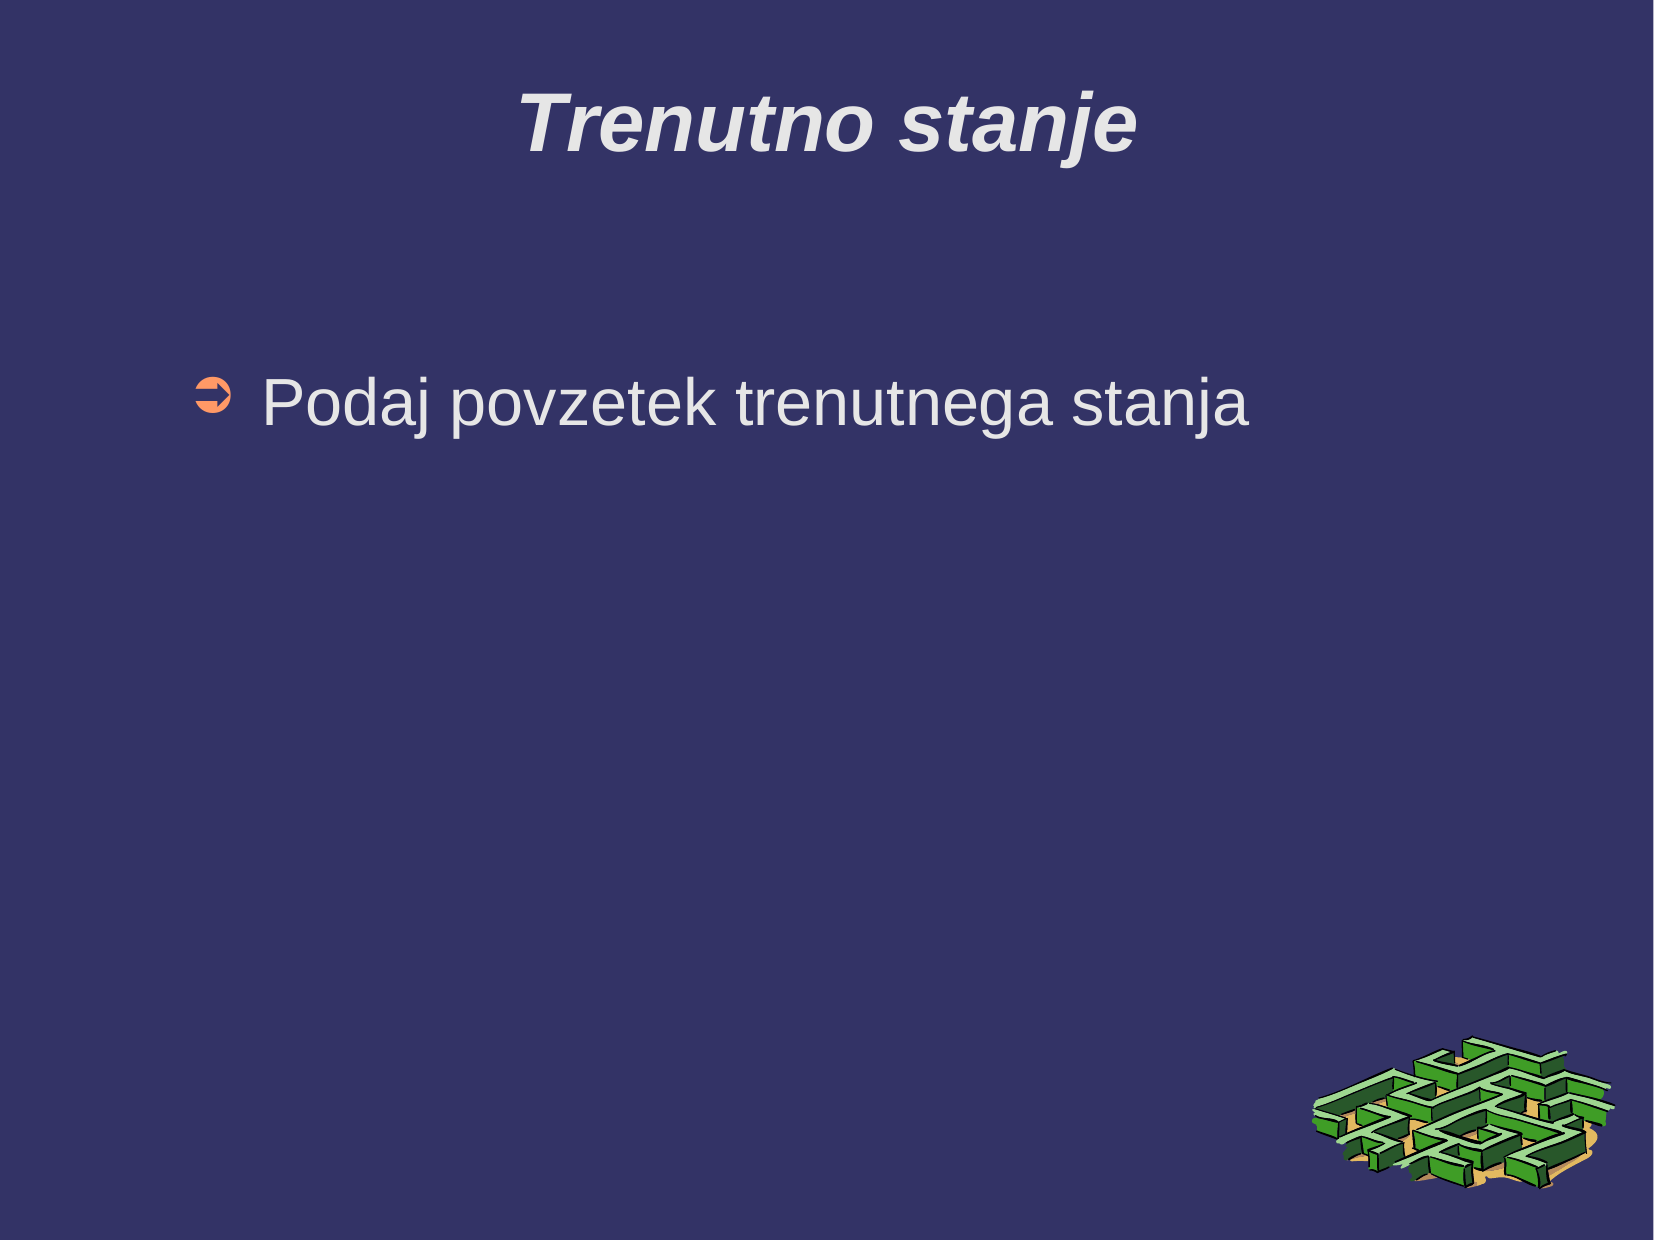

# Trenutno stanje
Podaj povzetek trenutnega stanja